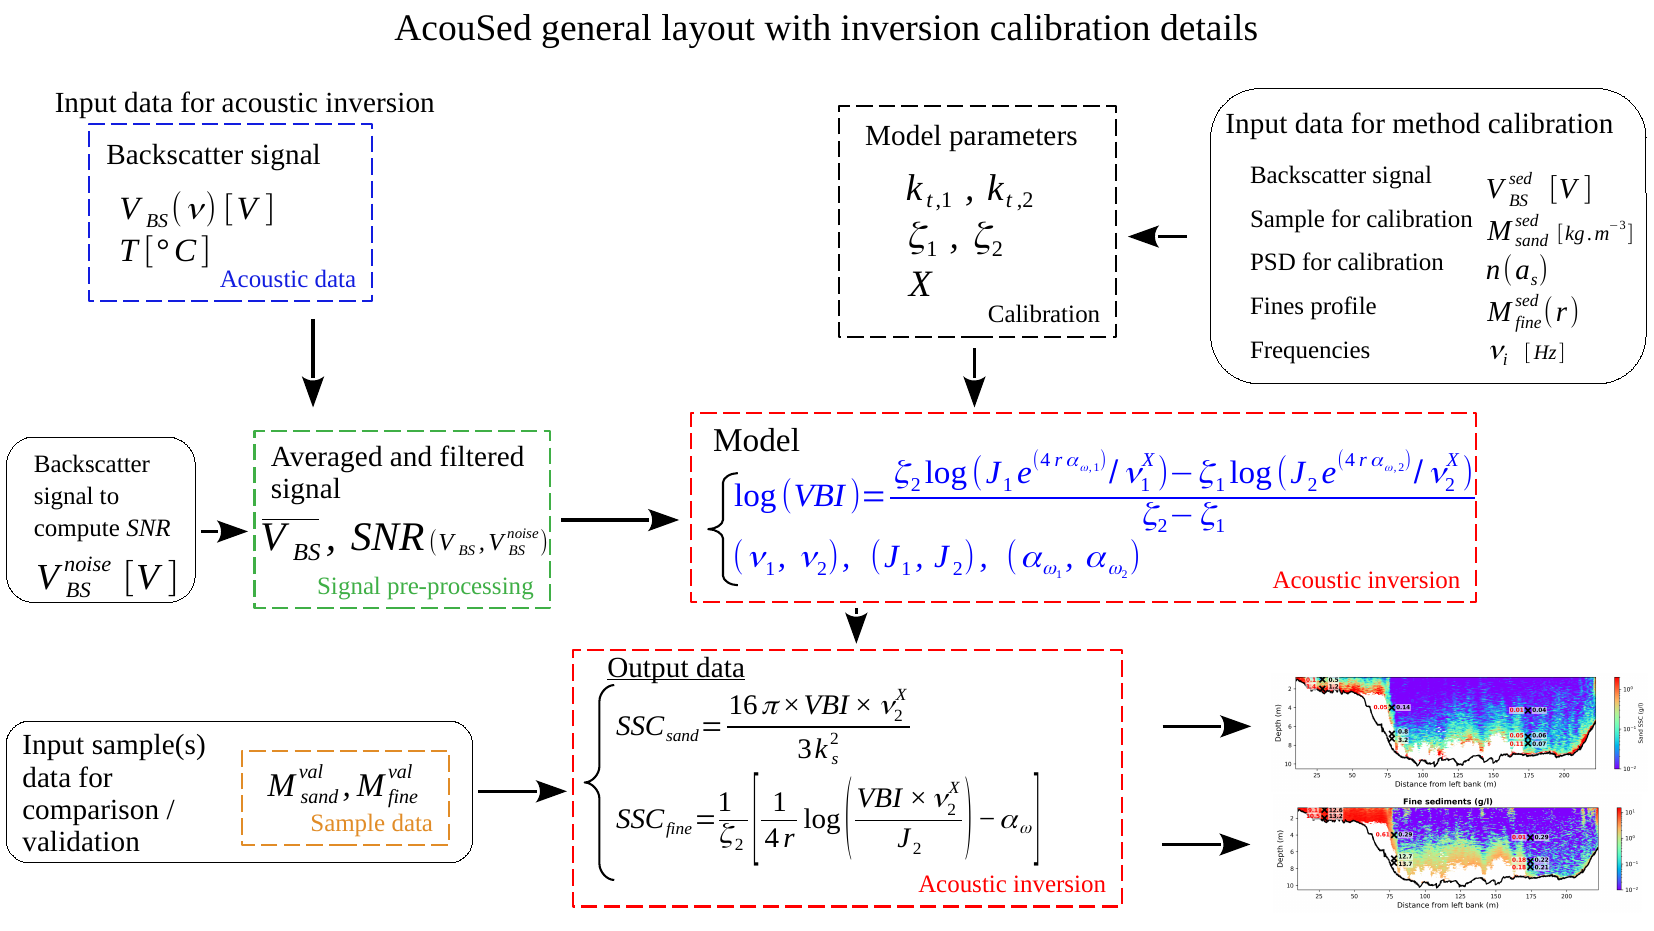

AcouSed general layout with inversion calibration details
Input data for acoustic inversion
Input data for method calibration
Calibration
Model parameters
Acoustic data
Backscatter signal
Backscatter signal
Sample for calibration
PSD for calibration
Fines profile
Frequencies
Model
Acoustic inversion
Signal pre-processing
Averaged and filtered signal
Backscatter signal to compute SNR
Output data
Acoustic inversion
Input sample(s) data for comparison / validation
Sample data